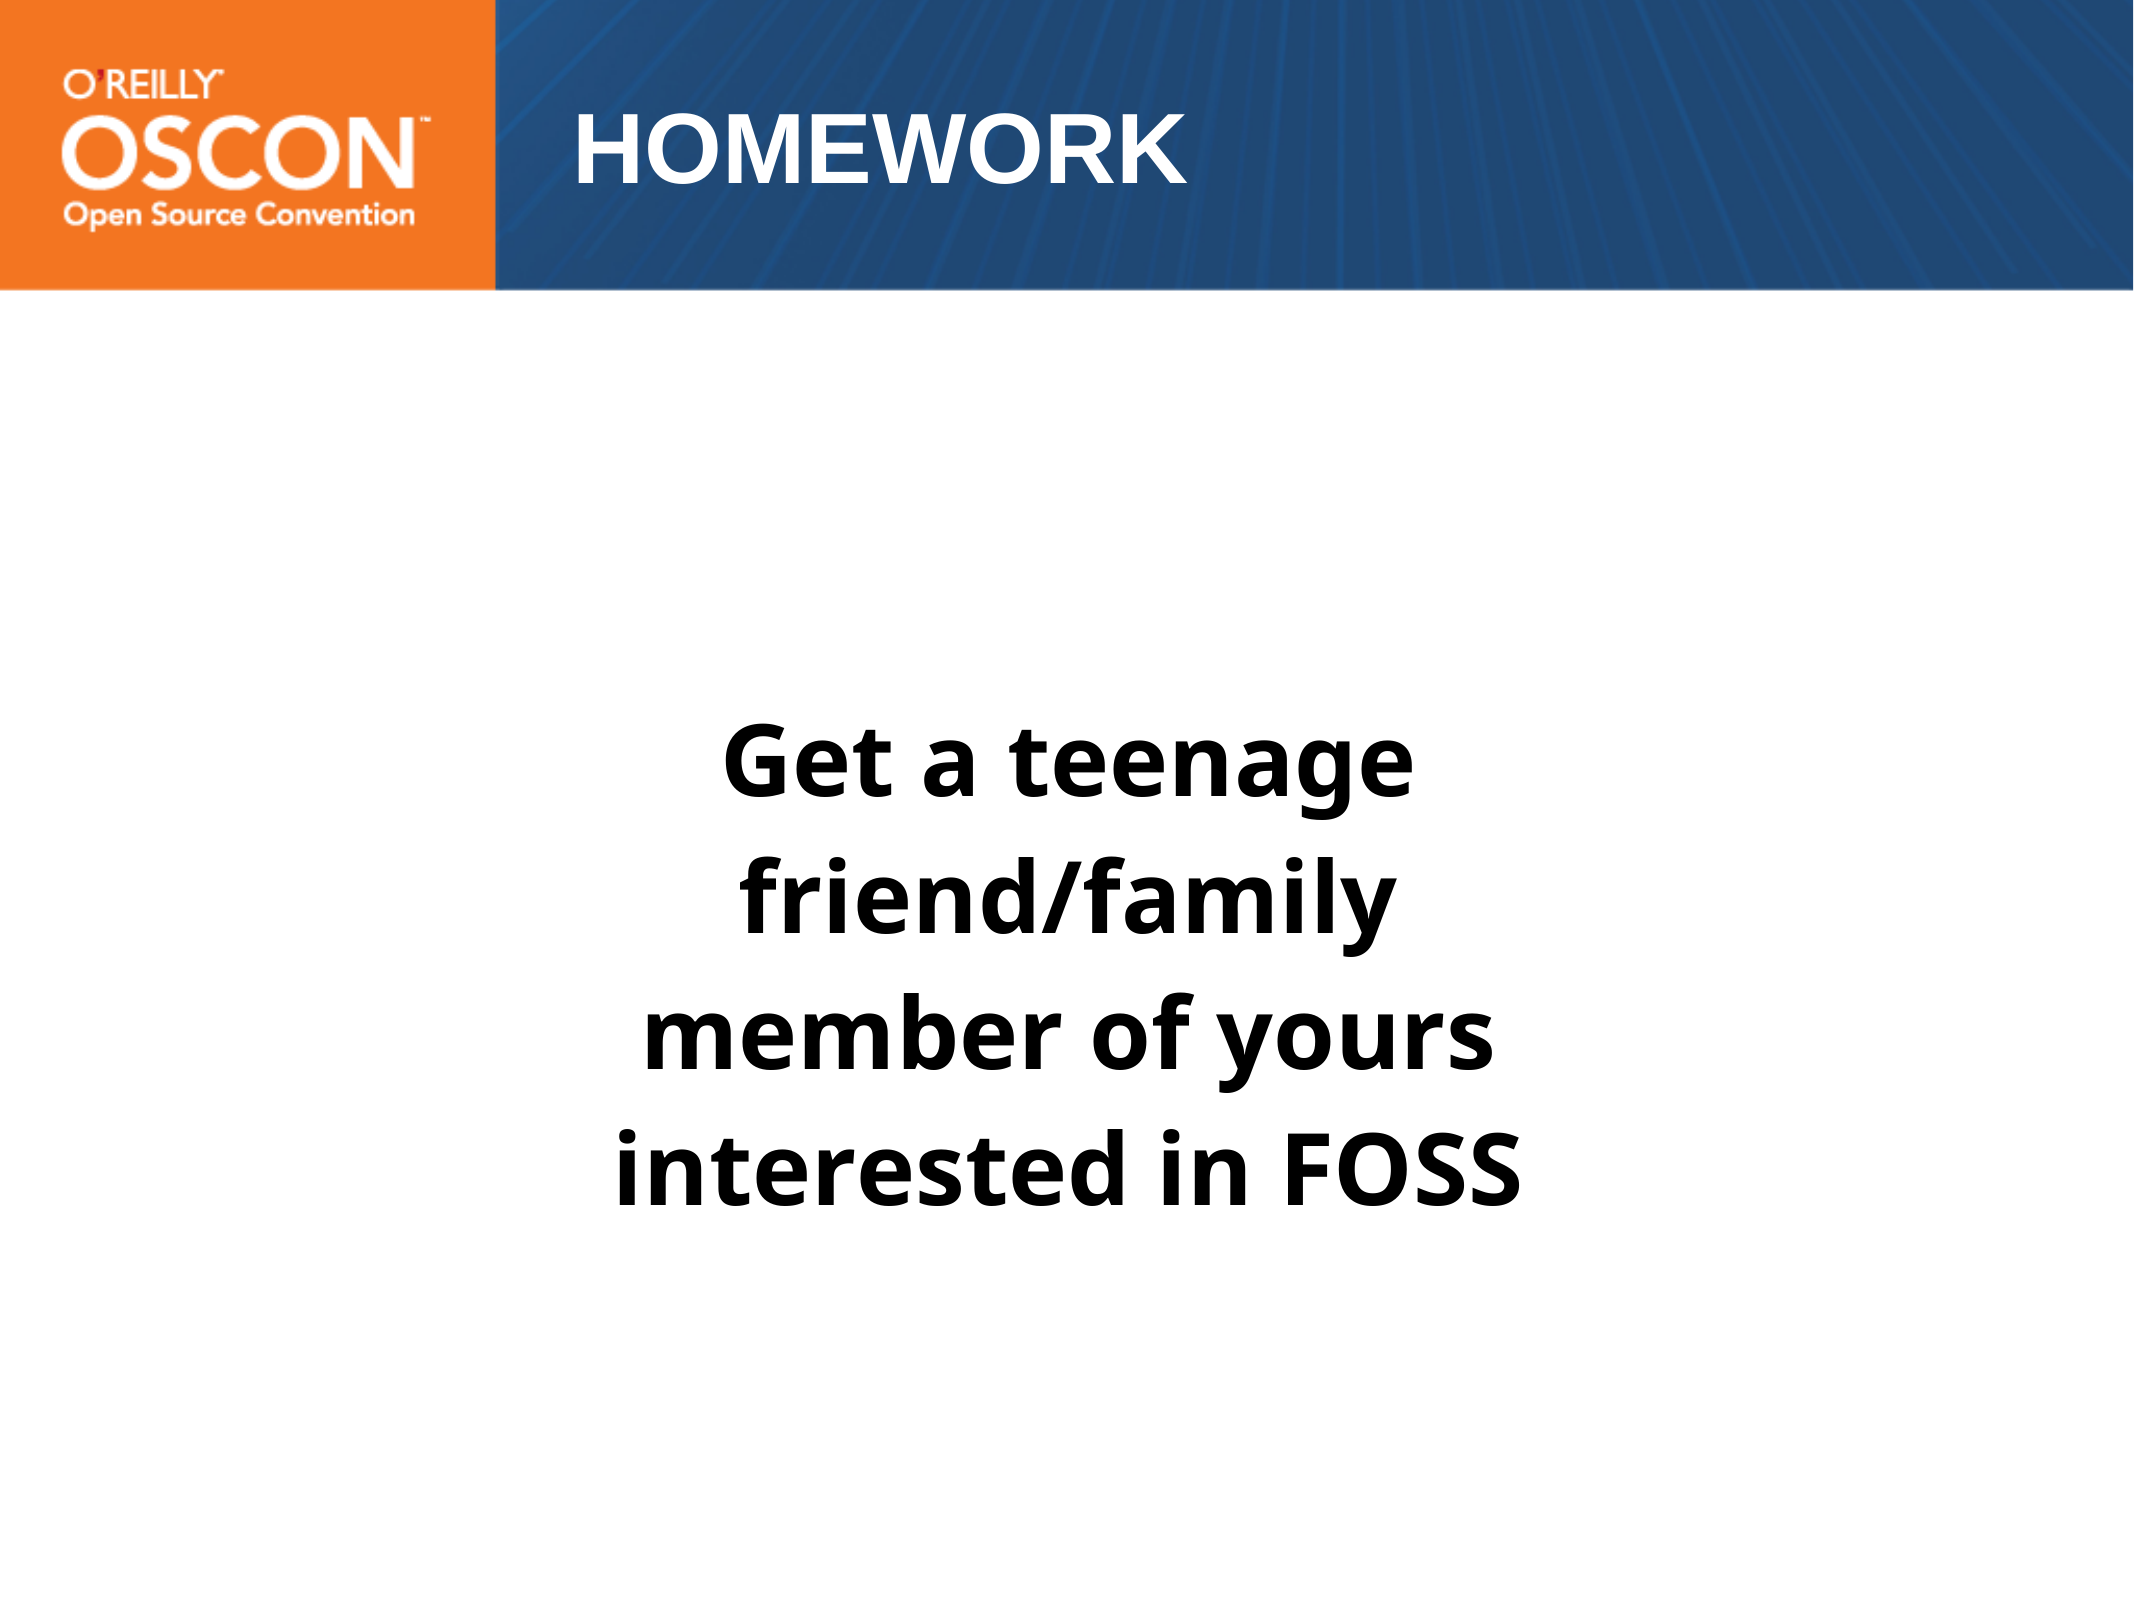

# HOMEWORK
Get a teenage friend/family member of yours interested in FOSS